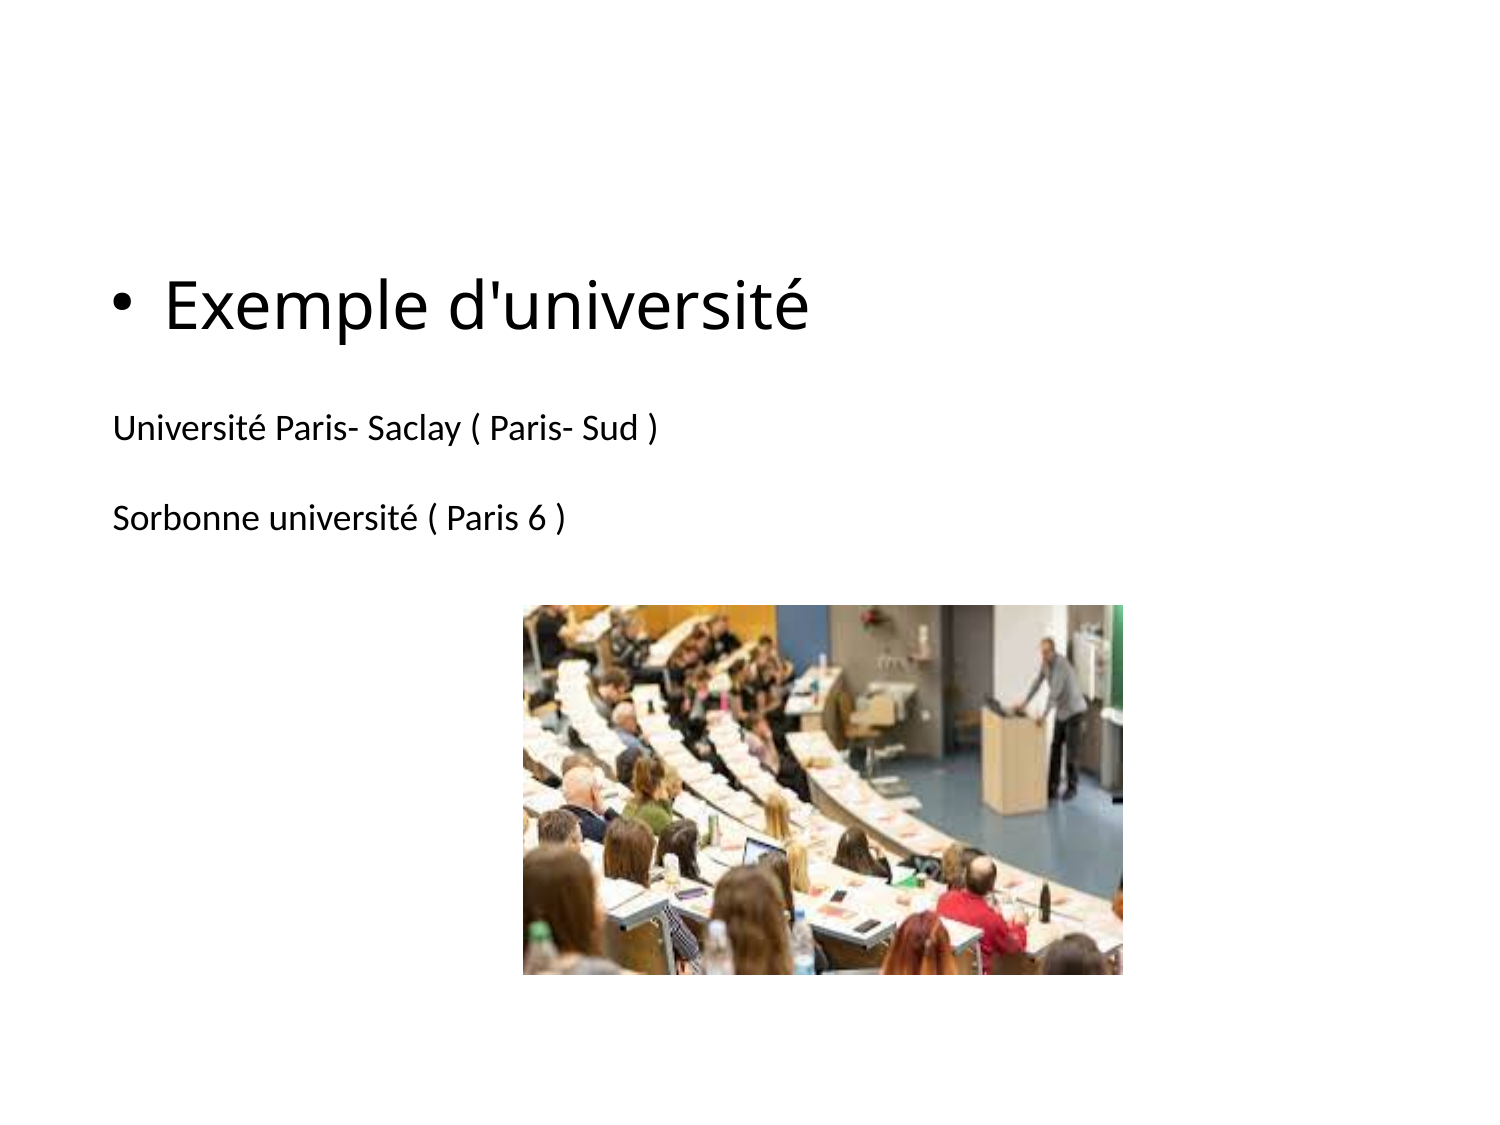

Exemple d'université
# Université Paris- Saclay ( Paris- Sud ) Sorbonne université ( Paris 6 )